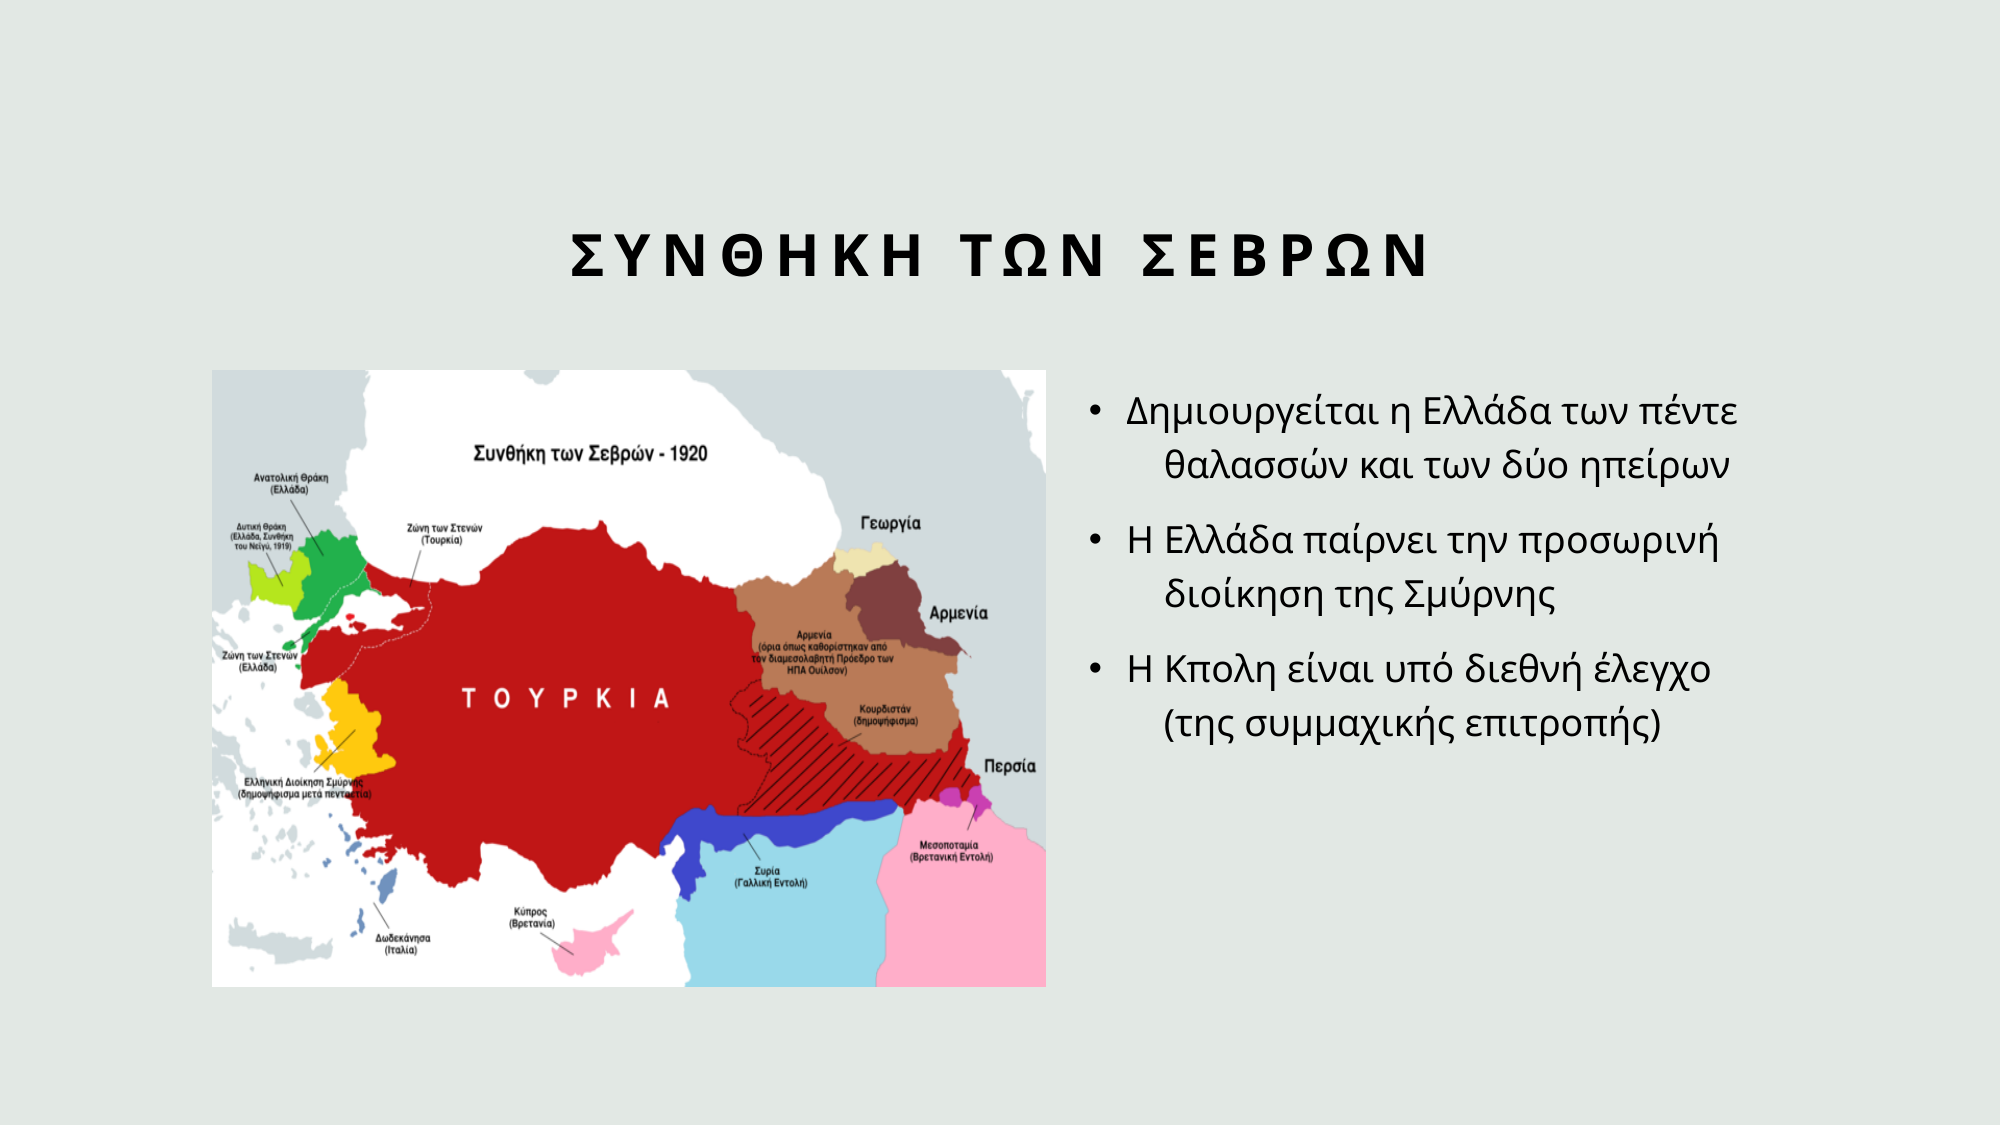

# ΣΥΝΘΗΚΗ ΤΩΝ ΣΕΒΡΩΝ
Δημιουργείται η Ελλάδα των πέντε θαλασσών και των δύο ηπείρων
Η Ελλάδα παίρνει την προσωρινή διοίκηση της Σμύρνης
Η Κπολη είναι υπό διεθνή έλεγχο (της συμμαχικής επιτροπής)